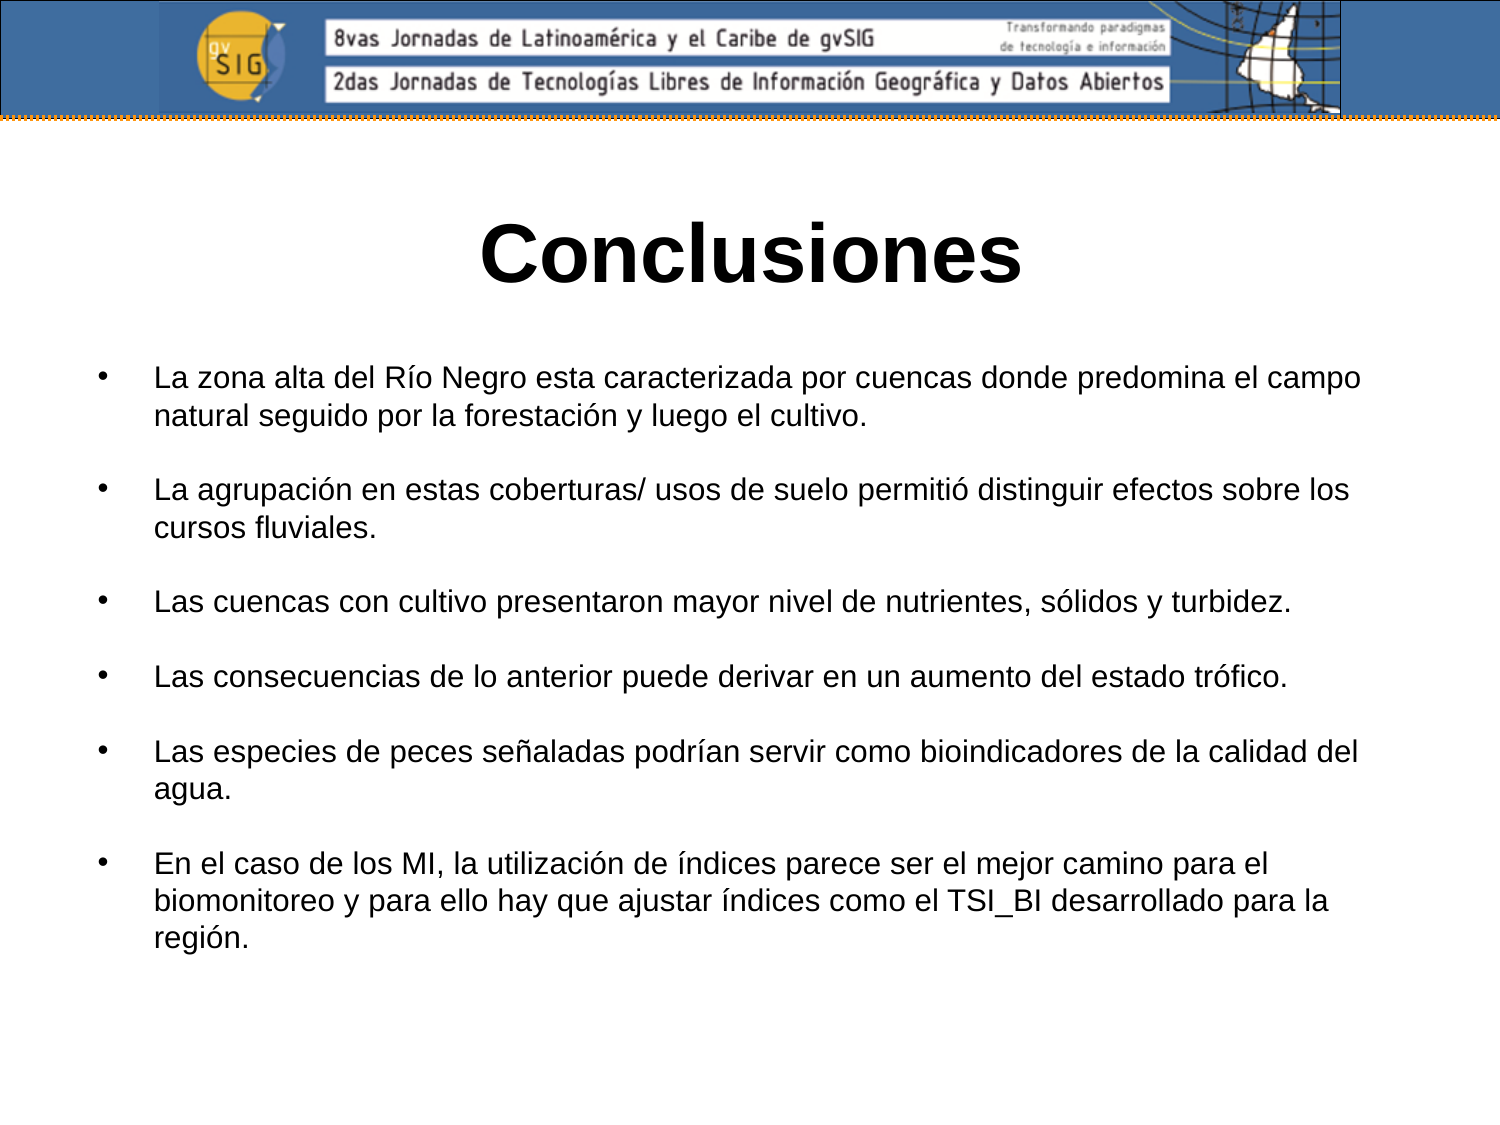

# Conclusiones
La zona alta del Río Negro esta caracterizada por cuencas donde predomina el campo natural seguido por la forestación y luego el cultivo.
La agrupación en estas coberturas/ usos de suelo permitió distinguir efectos sobre los cursos fluviales.
Las cuencas con cultivo presentaron mayor nivel de nutrientes, sólidos y turbidez.
Las consecuencias de lo anterior puede derivar en un aumento del estado trófico.
Las especies de peces señaladas podrían servir como bioindicadores de la calidad del agua.
En el caso de los MI, la utilización de índices parece ser el mejor camino para el biomonitoreo y para ello hay que ajustar índices como el TSI_BI desarrollado para la región.